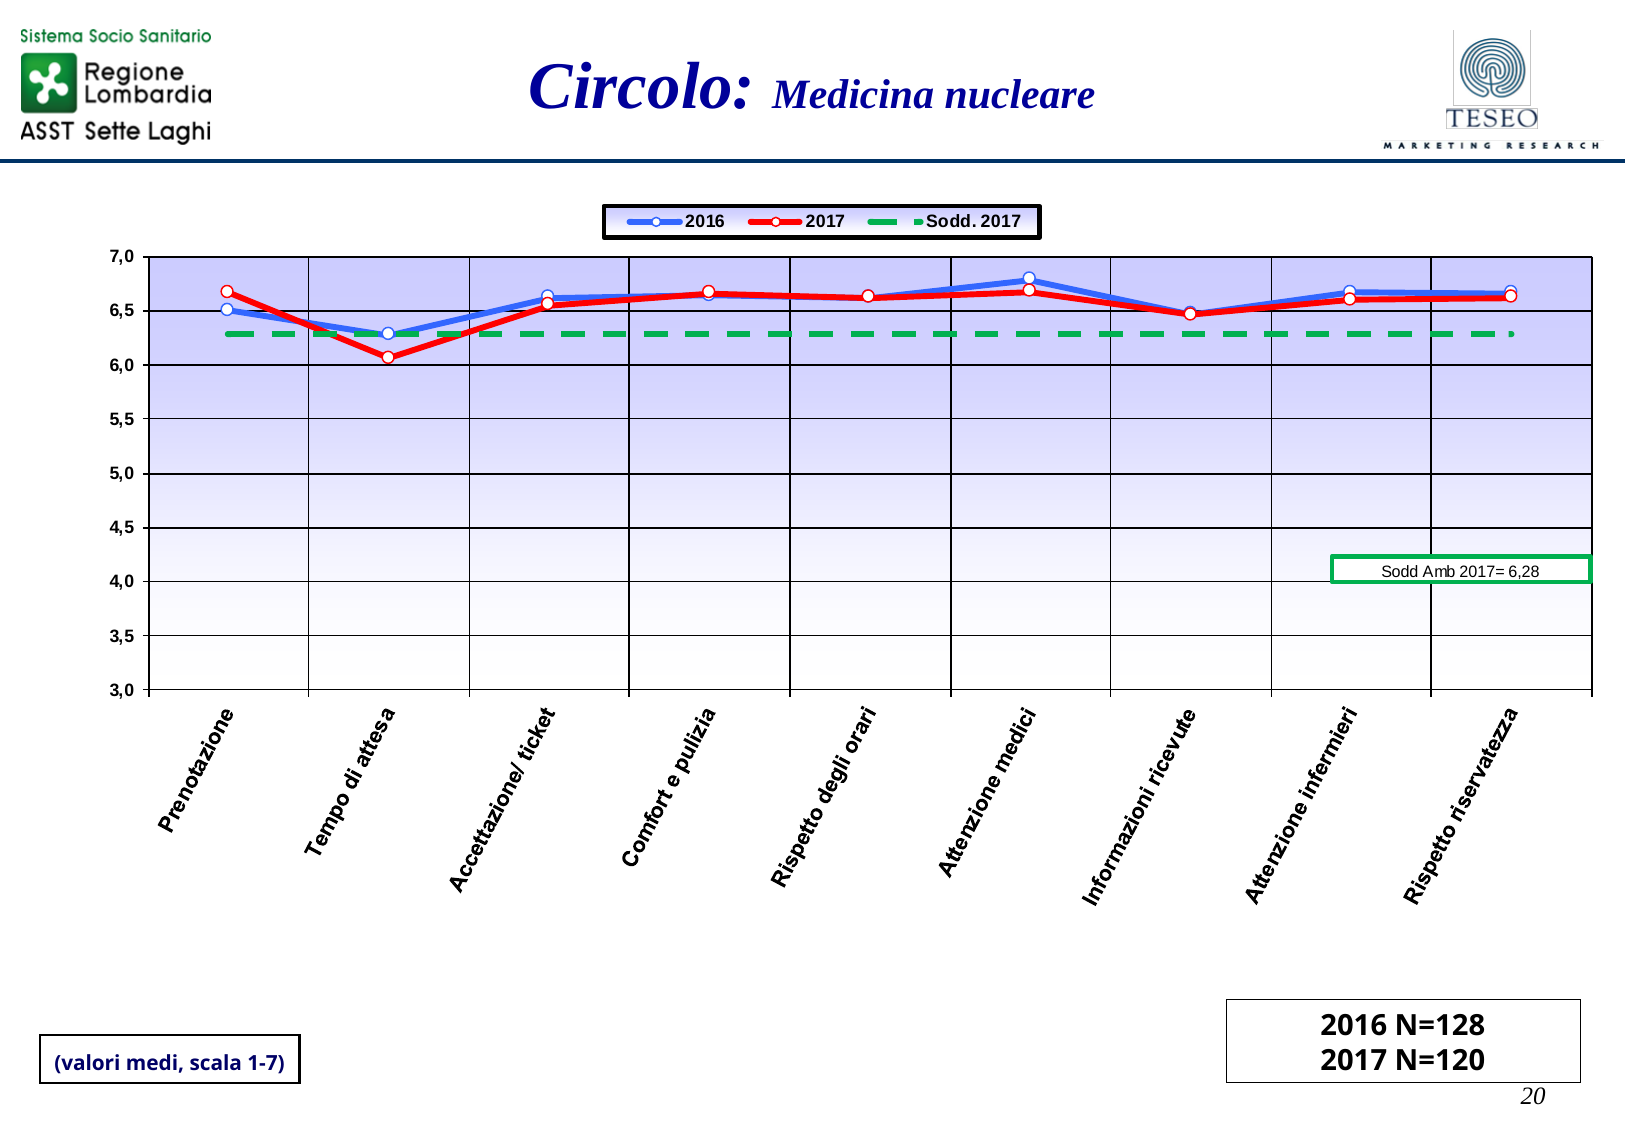

Circolo: Medicina nucleare
2016 N=128
2017 N=120
(valori medi, scala 1-7)